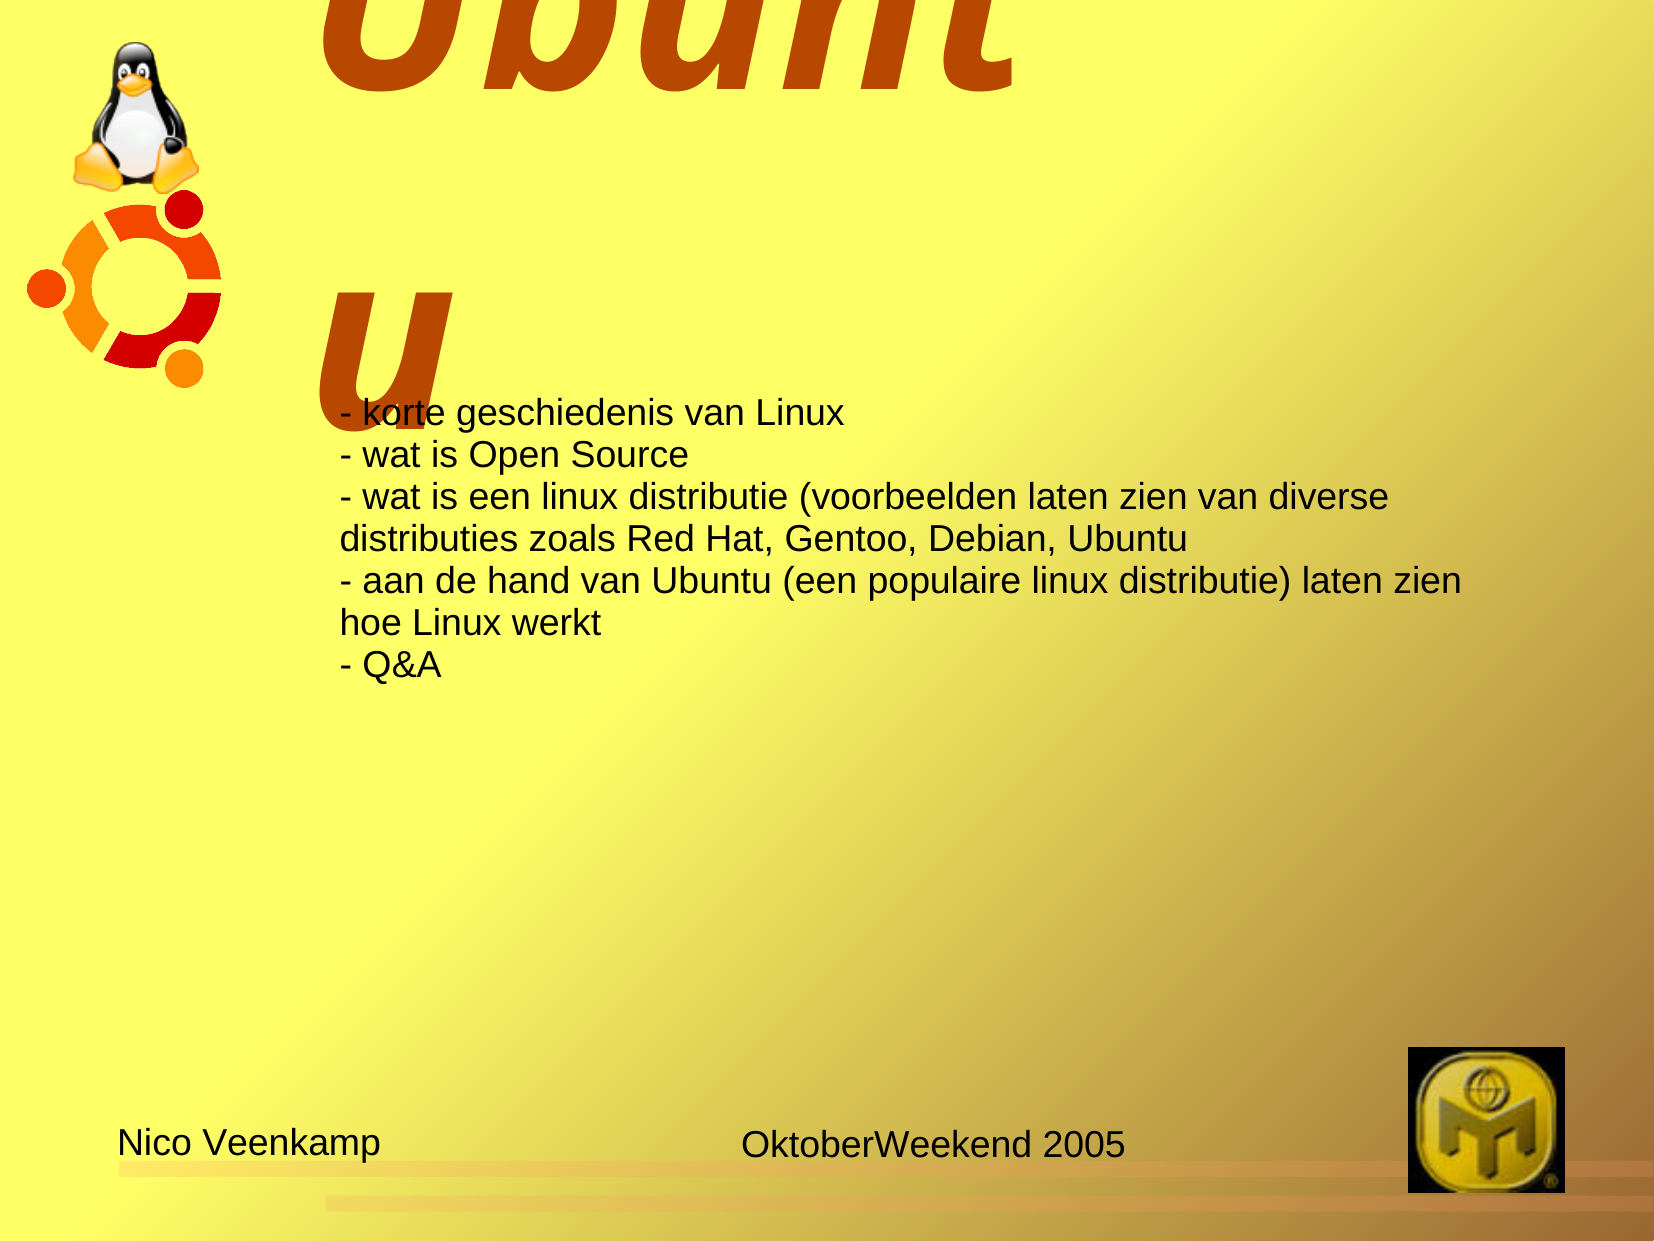

# Ubuntu
- korte geschiedenis van Linux
- wat is Open Source
- wat is een linux distributie (voorbeelden laten zien van diverse
distributies zoals Red Hat, Gentoo, Debian, Ubuntu
- aan de hand van Ubuntu (een populaire linux distributie) laten zien
hoe Linux werkt
- Q&A